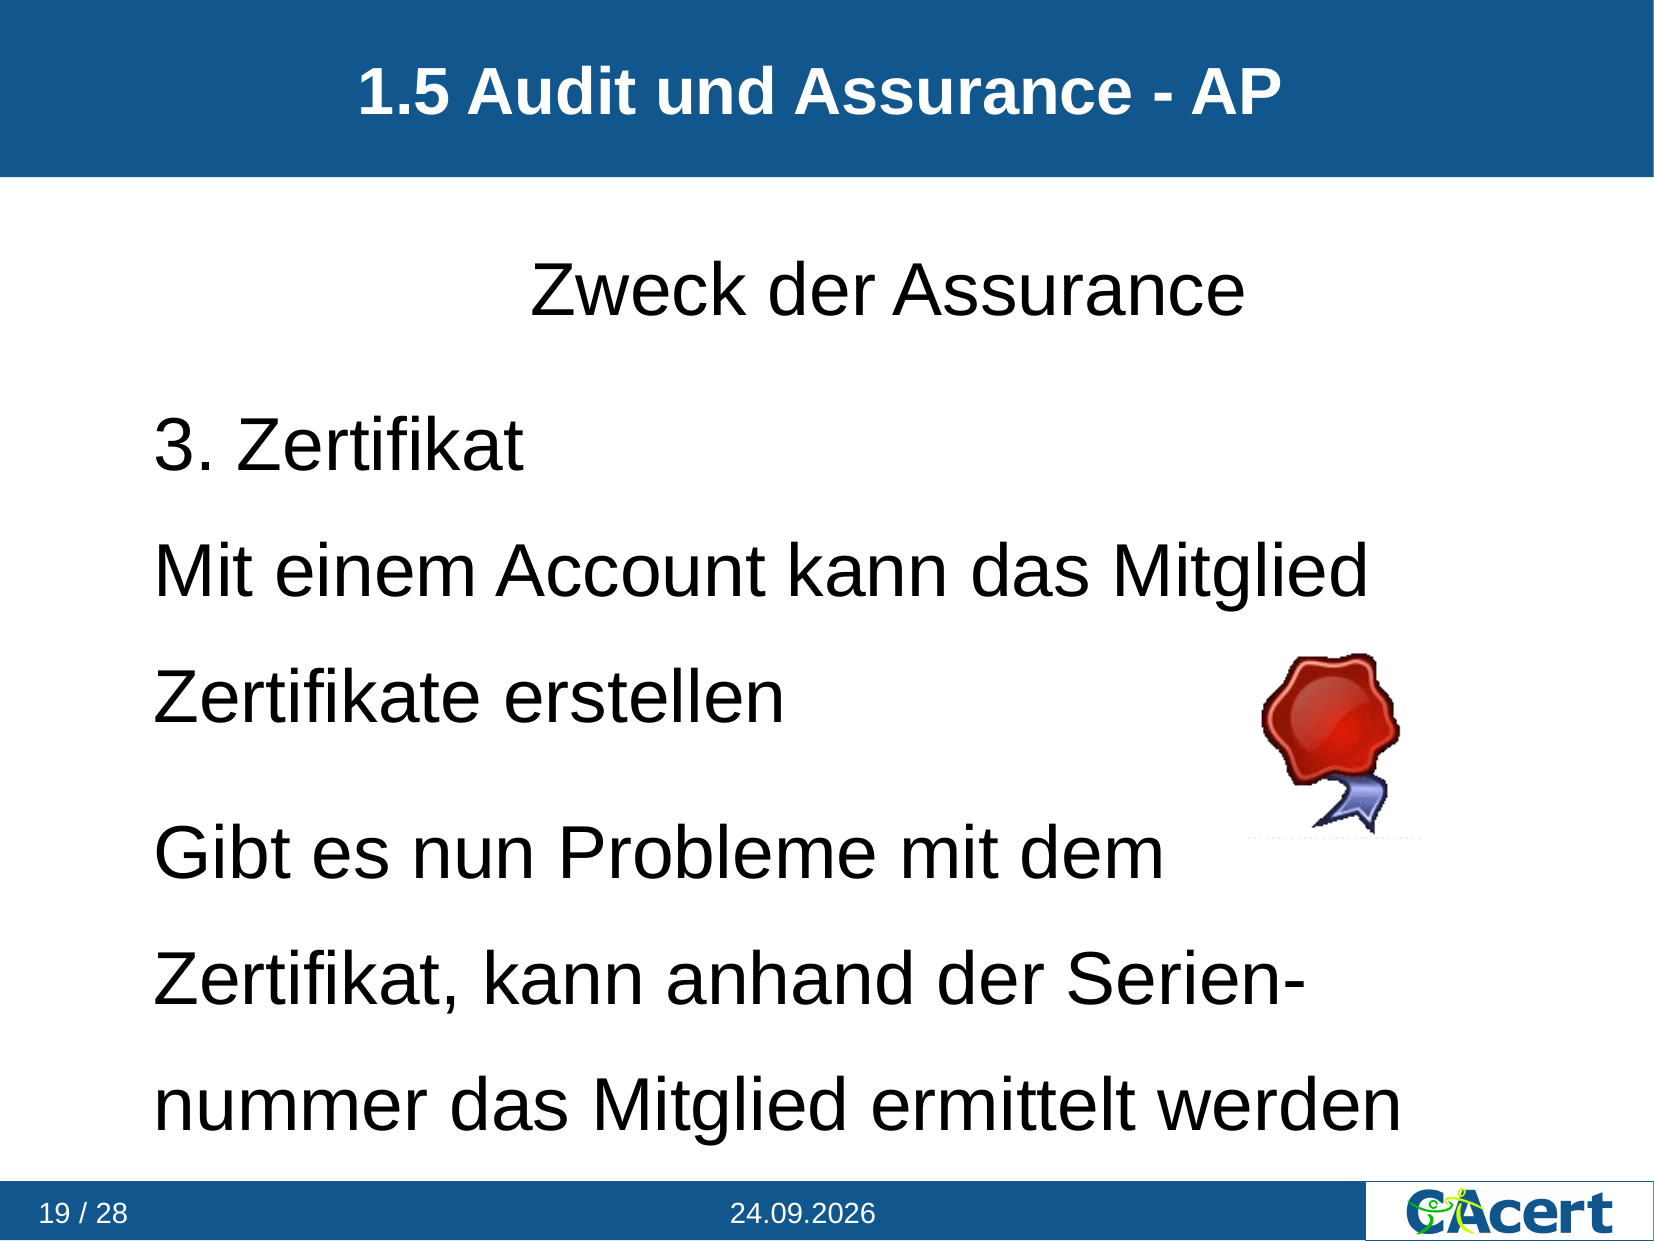

# 1.5 Audit und Assurance - AP
Zweck der Assurance
3. Zertifikat
Mit einem Account kann das Mitglied
Zertifikate erstellen
Gibt es nun Probleme mit dem
Zertifikat, kann anhand der Serien-
nummer das Mitglied ermittelt werden